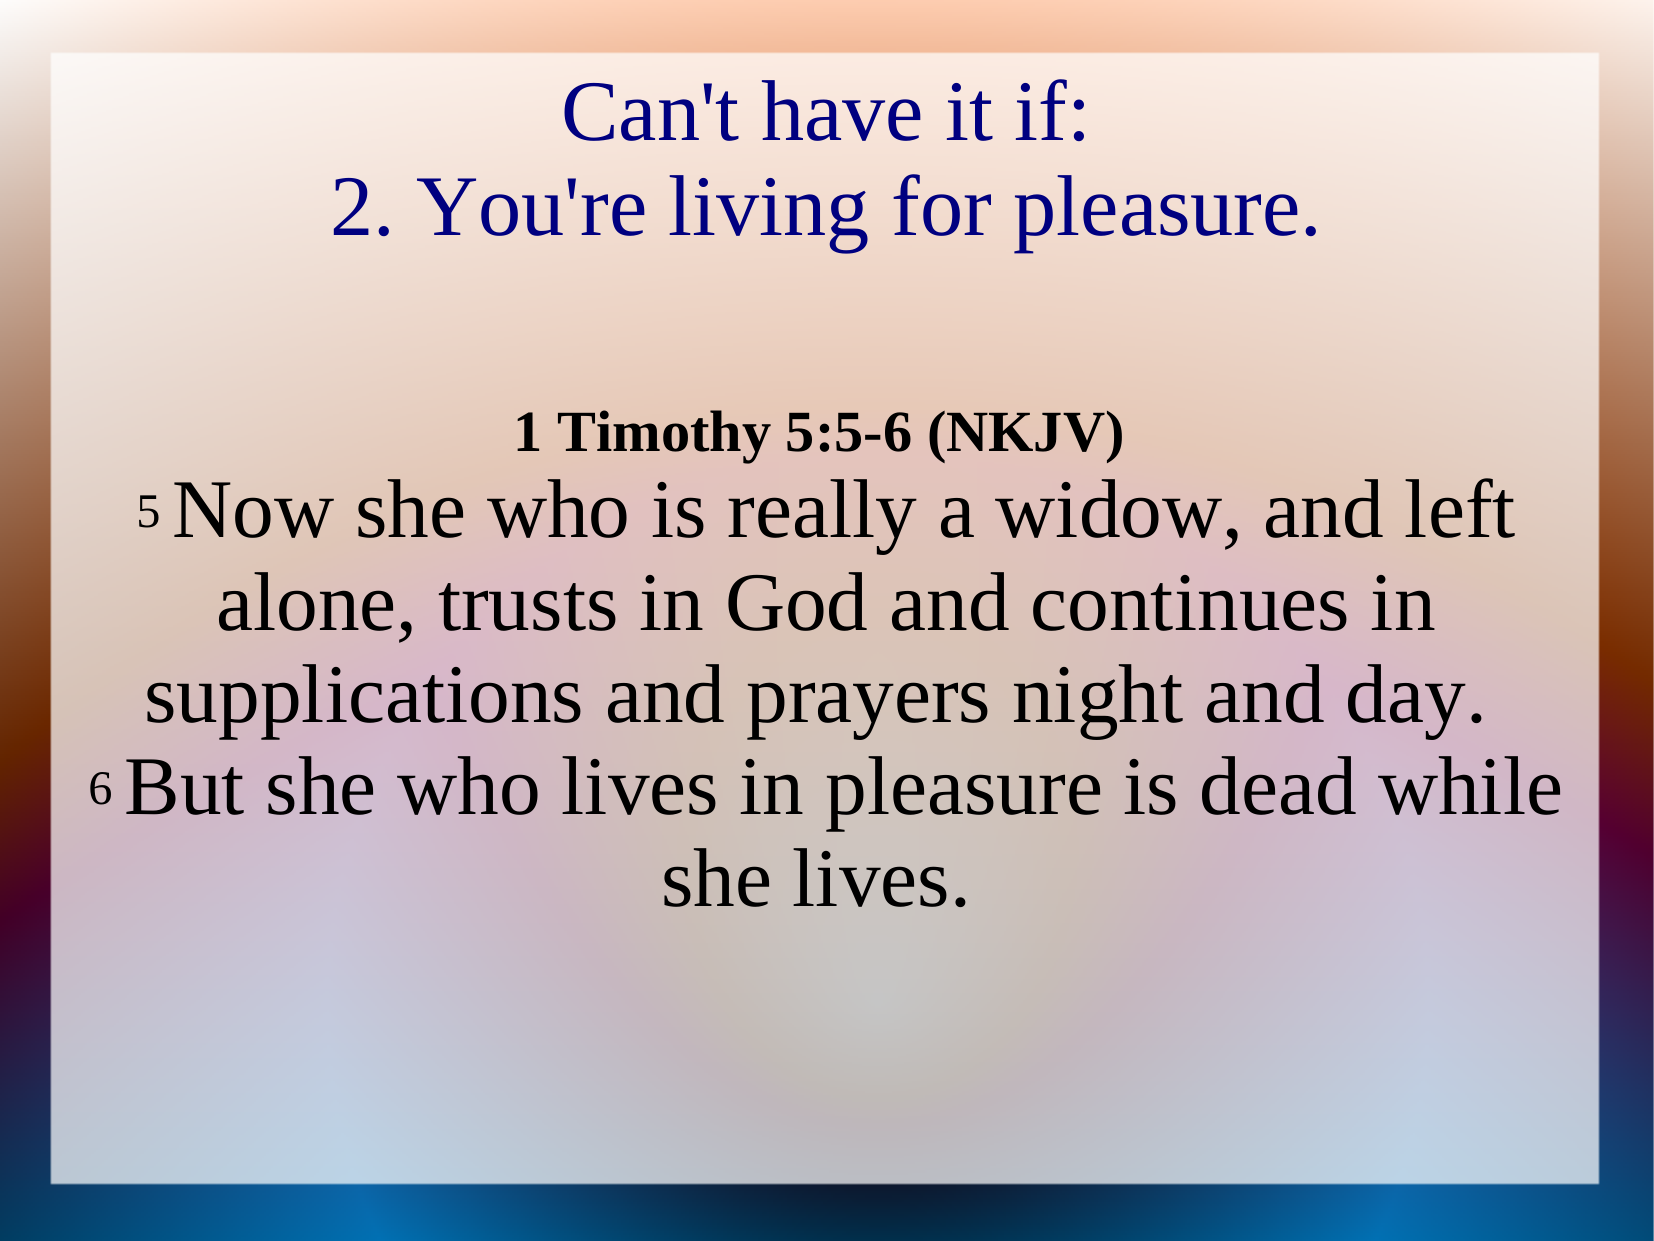

# Can't have it if: 2. You're living for pleasure.
1 Timothy 5:5-6 (NKJV)
5 Now she who is really a widow, and left alone, trusts in God and continues in supplications and prayers night and day.
6 But she who lives in pleasure is dead while she lives.